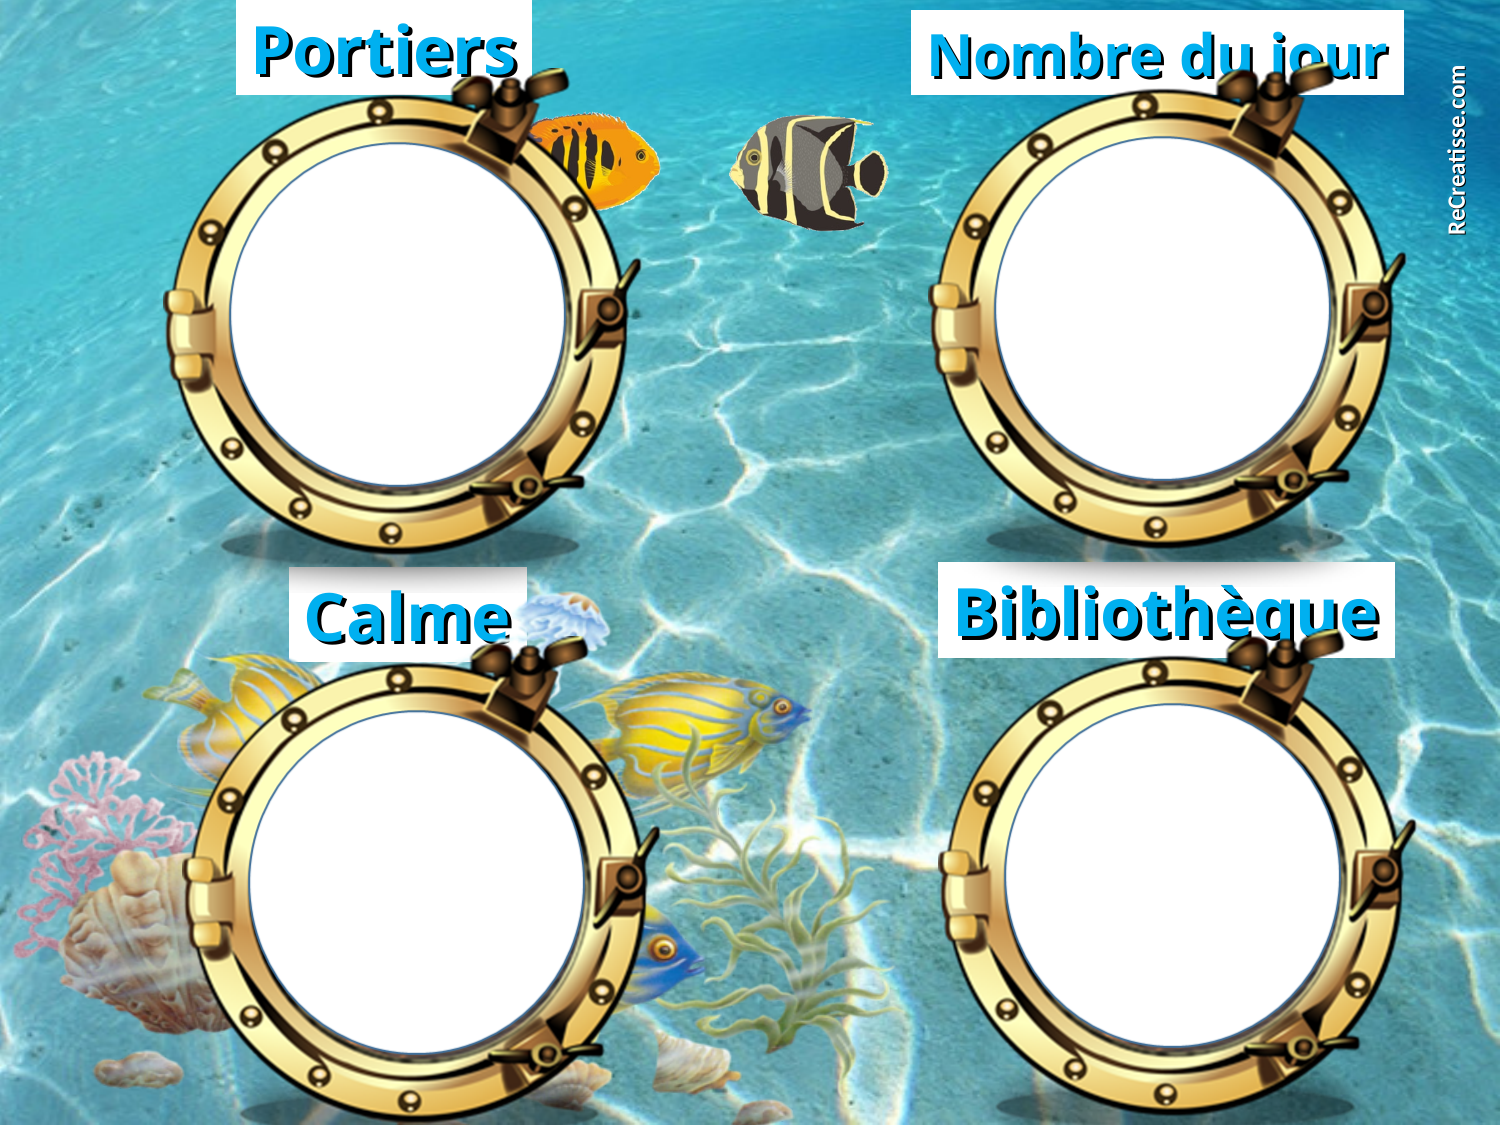

Portiers
Nombre du jour
ReCreatisse.com
Bibliothèque
Calme